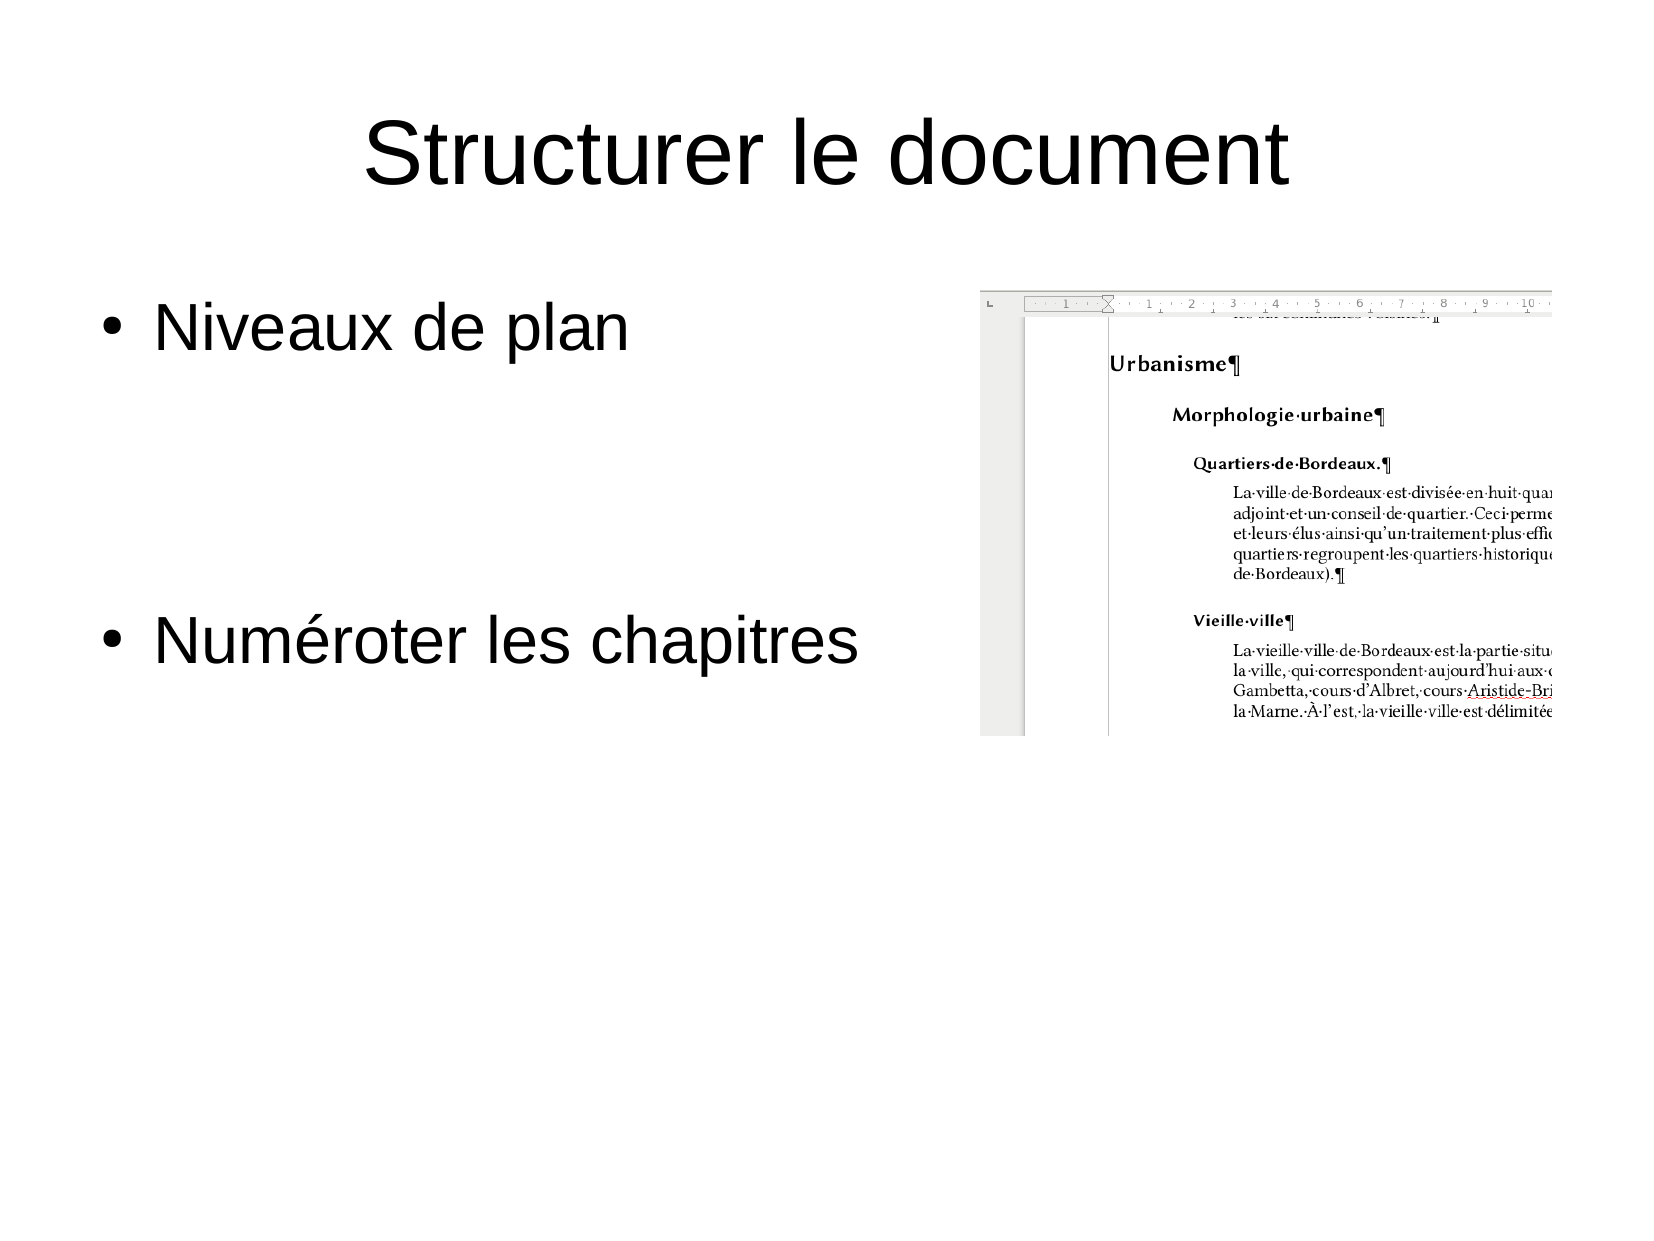

# Structurer le document
Niveaux de plan
Numéroter les chapitres